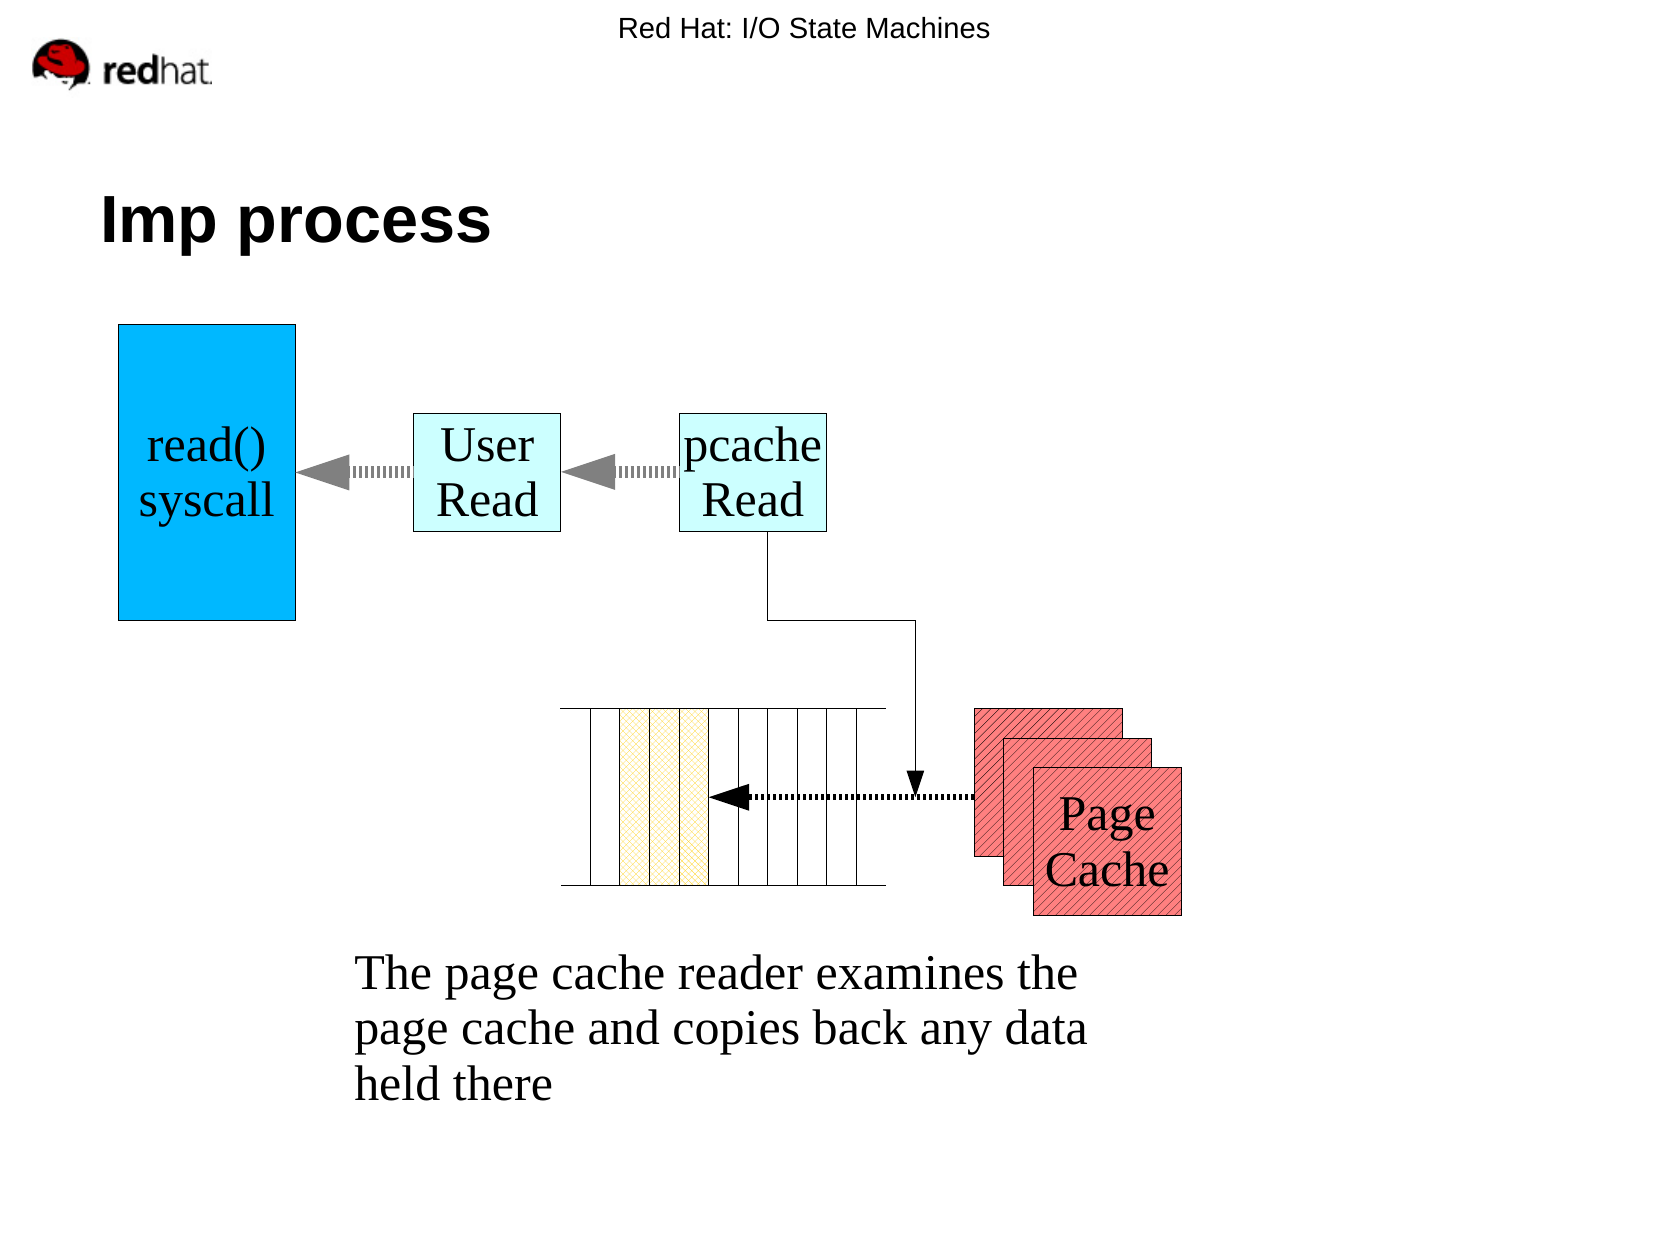

# Imp process
read()
syscall
pcache
Read
User
Read
Page
Cache
The page cache reader examines the page cache and copies back any data held there